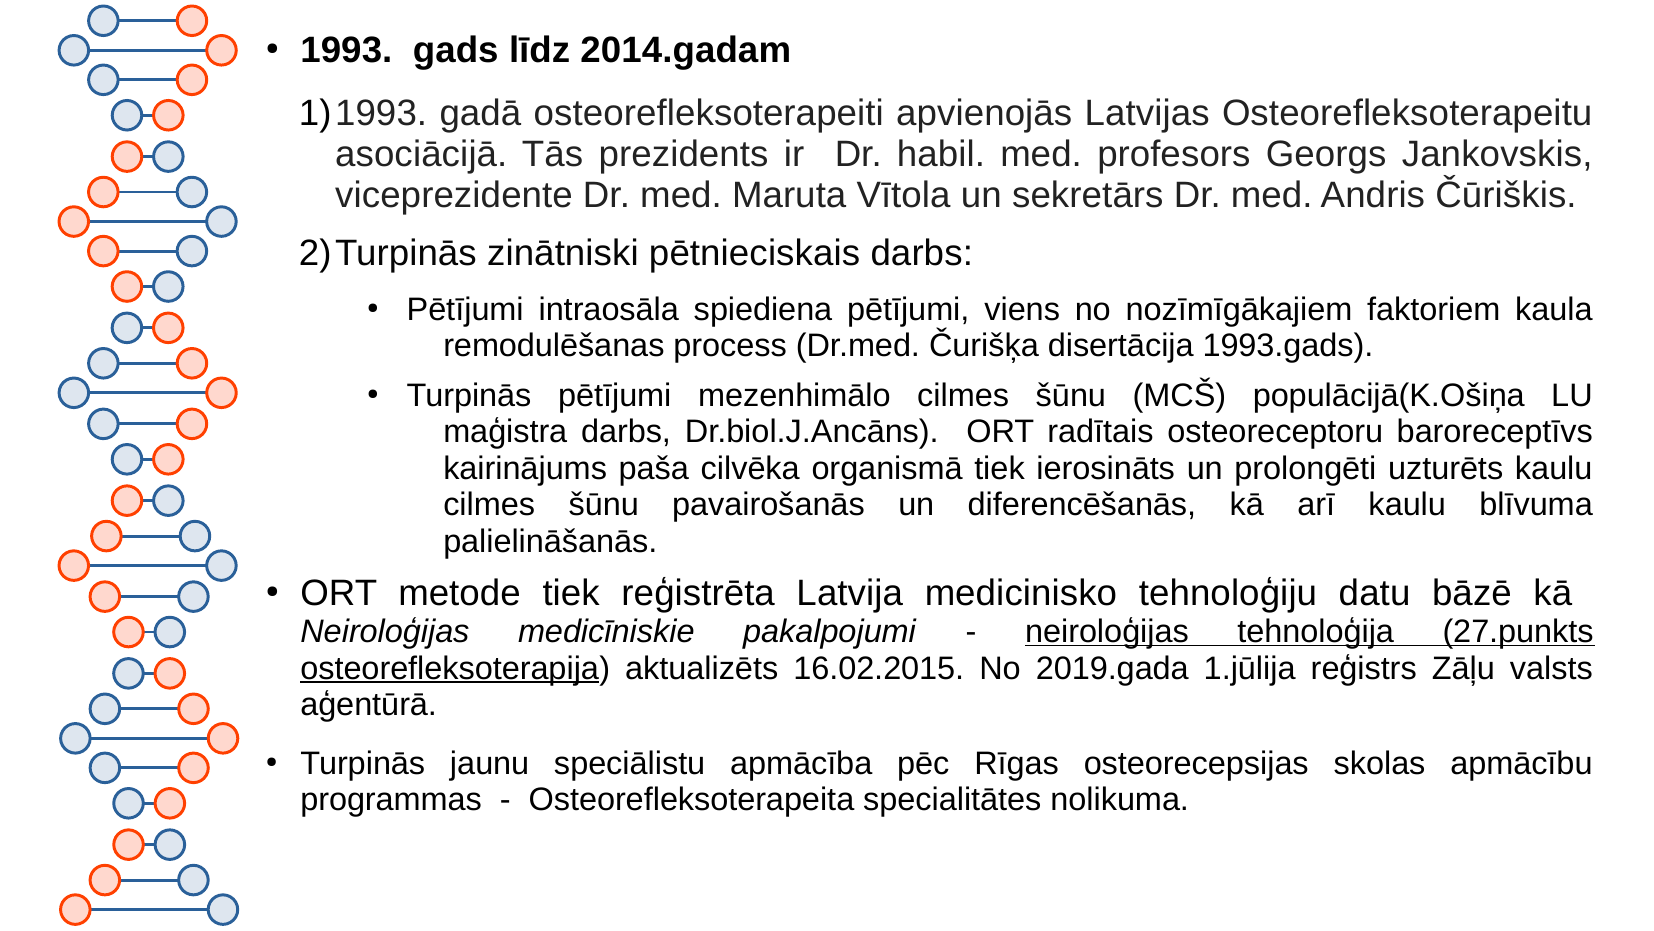

# 1993. gads līdz 2014.gadam
1993. gadā osteorefleksoterapeiti apvienojās Latvijas Osteorefleksoterapeitu asociācijā. Tās prezidents ir Dr. habil. med. profesors Georgs Jankovskis, viceprezidente Dr. med. Maruta Vītola un sekretārs Dr. med. Andris Čūriškis.
Turpinās zinātniski pētnieciskais darbs:
Pētījumi intraosāla spiediena pētījumi, viens no nozīmīgākajiem faktoriem kaula remodulēšanas process (Dr.med. Čurišķa disertācija 1993.gads).
Turpinās pētījumi mezenhimālo cilmes šūnu (MCŠ) populācijā(K.Ošiņa LU maģistra darbs, Dr.biol.J.Ancāns). ORT radītais osteoreceptoru baroreceptīvs kairinājums paša cilvēka organismā tiek ierosināts un prolongēti uzturēts kaulu cilmes šūnu pavairošanās un diferencēšanās, kā arī kaulu blīvuma palielināšanās.
ORT metode tiek reģistrēta Latvija medicinisko tehnoloģiju datu bāzē kā Neiroloģijas medicīniskie pakalpojumi - neiroloģijas tehnoloģija (27.punkts osteorefleksoterapija) aktualizēts 16.02.2015. No 2019.gada 1.jūlija reģistrs Zāļu valsts aģentūrā.
Turpinās jaunu speciālistu apmācība pēc Rīgas osteorecepsijas skolas apmācību programmas - Osteorefleksoterapeita specialitātes nolikuma.
3